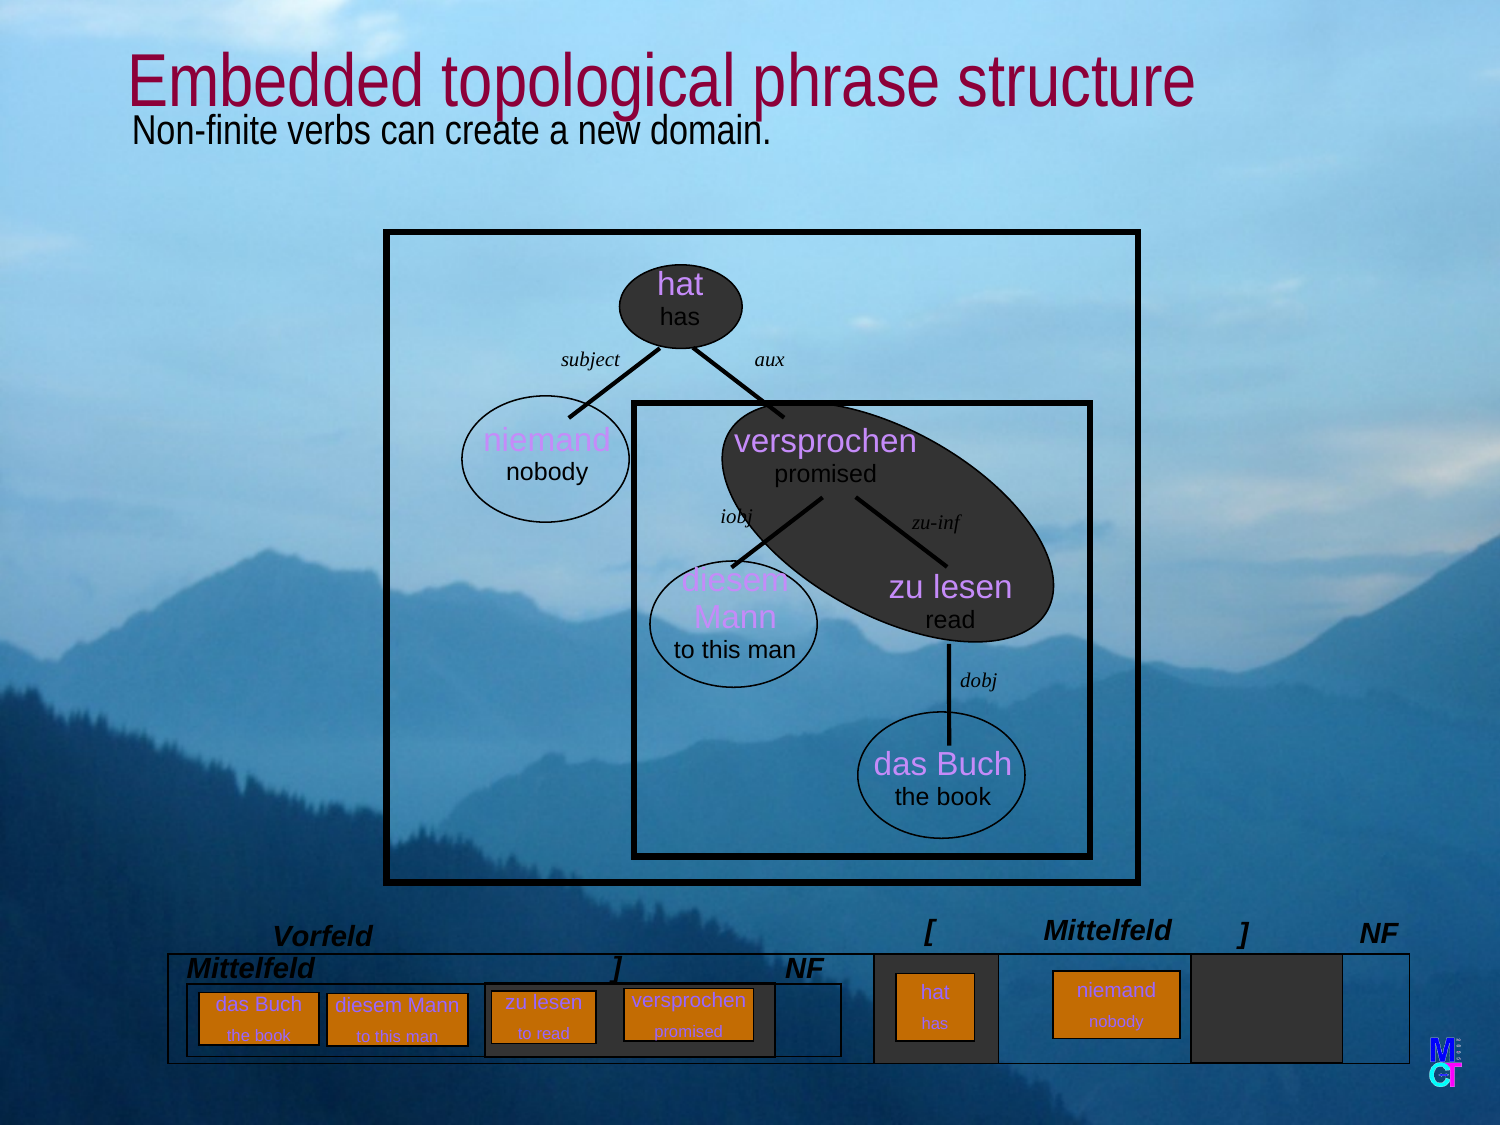

Embedded topological phrase structure
Non-finite verbs can create a new domain.
hat
has
subject
aux
niemand
nobody
versprochen
promised
iobj
zu-inf
diesem Mann
to this man
zu lesen
read
dobj
das Buch
the book
 [ 	 Mittelfeld
NF
]
Vorfeld
]
Mittelfeld
NF
niemand
nobody
hat
has
versprochen
promised
zu lesen
to read
das Buch
the book
diesem Mann
to this man